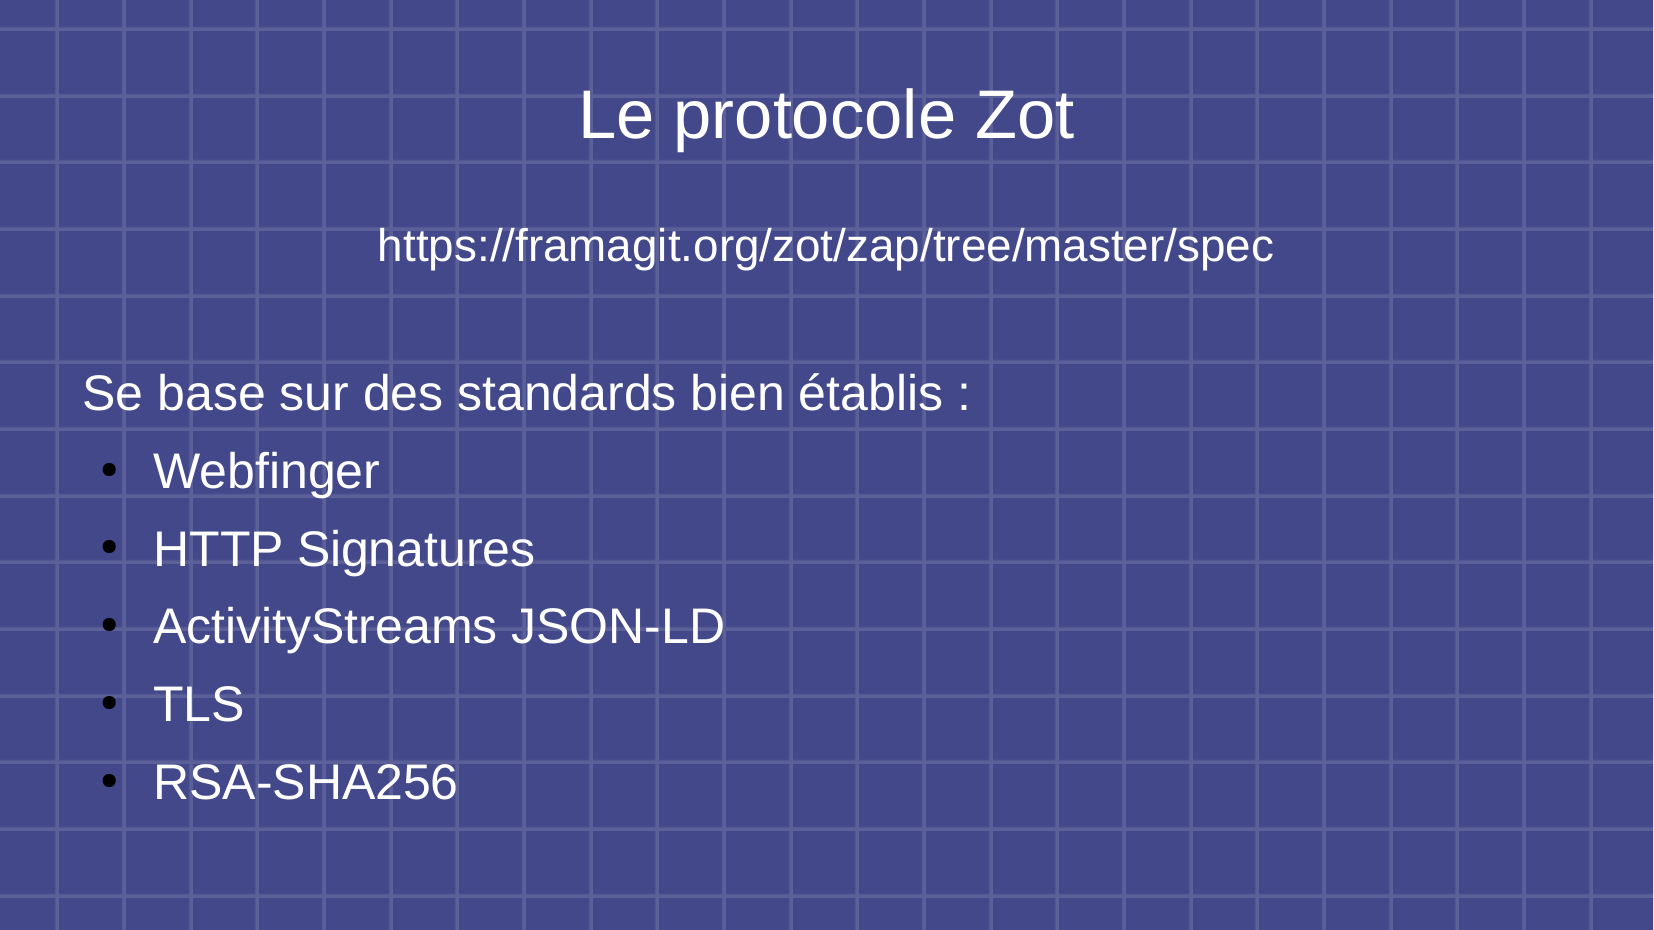

# Le protocole Zot
https://framagit.org/zot/zap/tree/master/spec
Se base sur des standards bien établis :
Webfinger
HTTP Signatures
ActivityStreams JSON-LD
TLS
RSA-SHA256